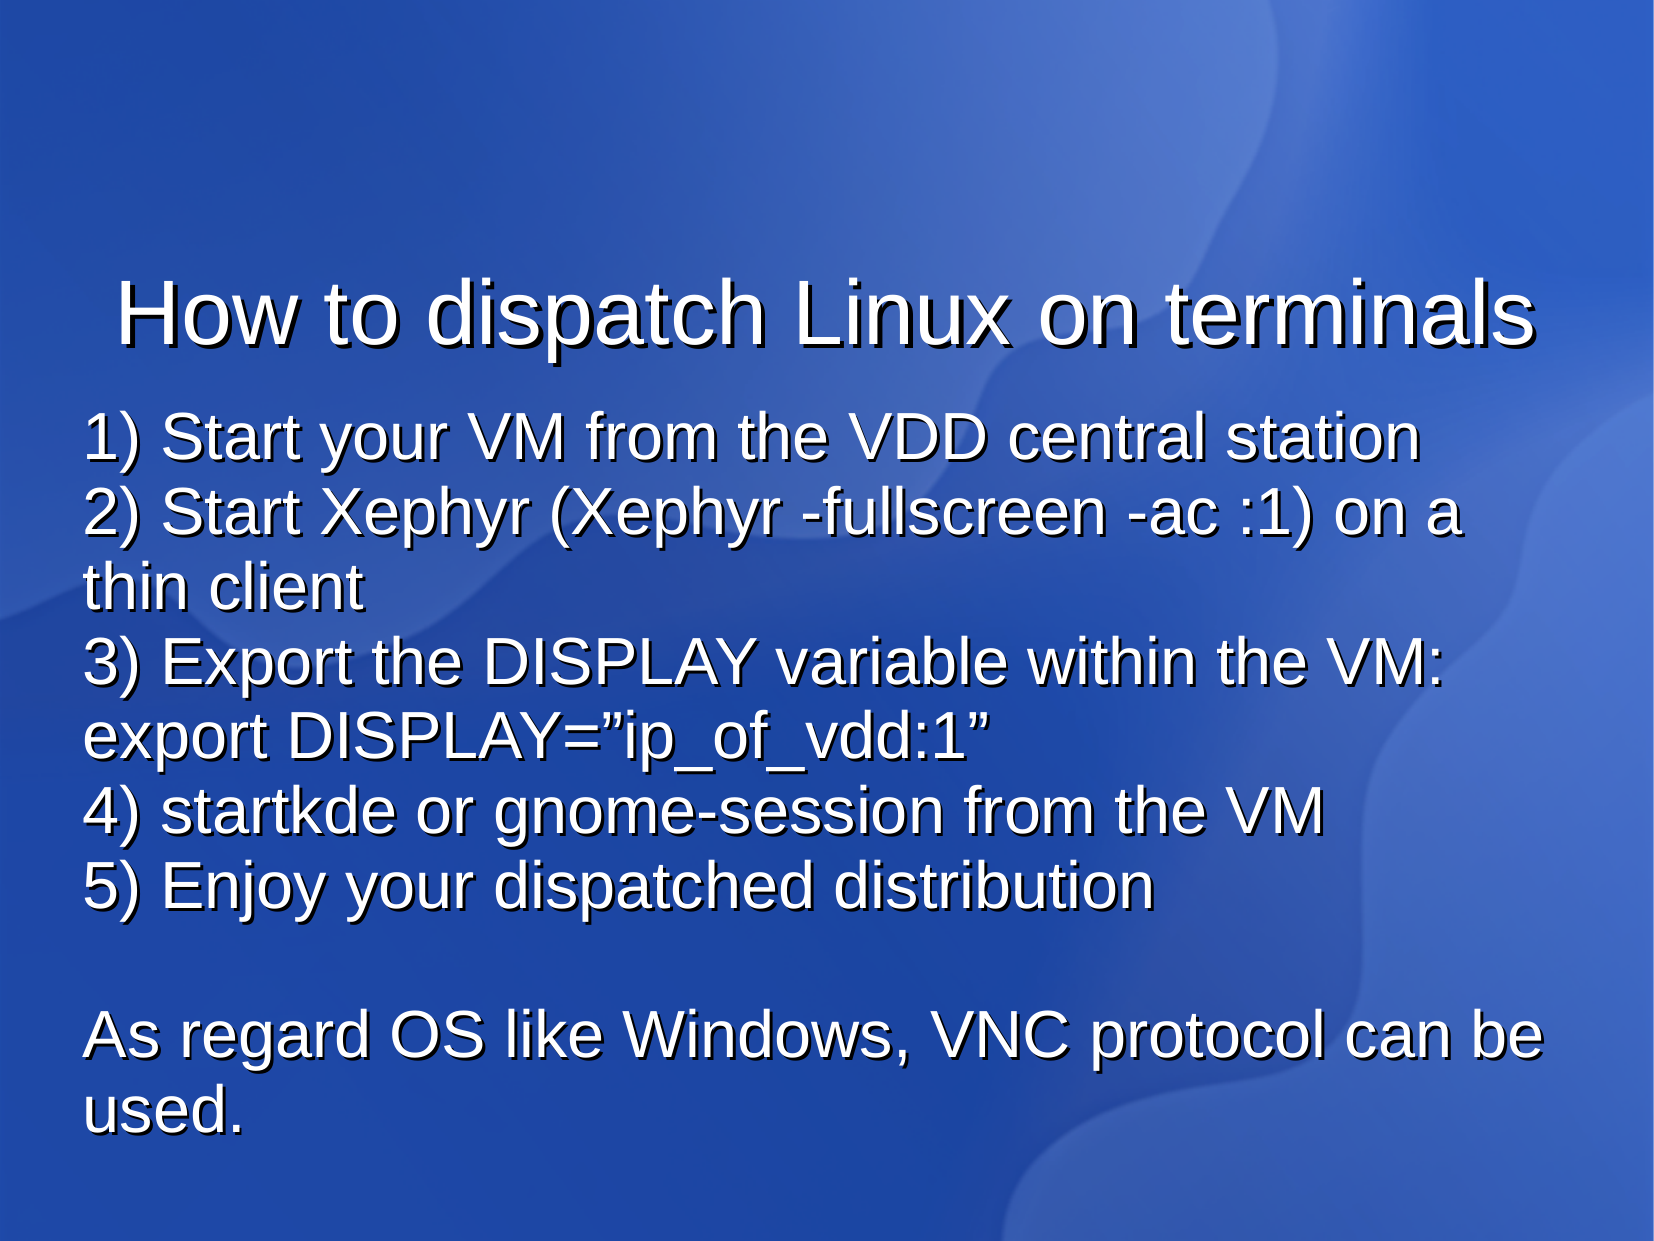

# How to dispatch Linux on terminals
1) Start your VM from the VDD central station
2) Start Xephyr (Xephyr -fullscreen -ac :1) on a thin client
3) Export the DISPLAY variable within the VM:
export DISPLAY=”ip_of_vdd:1”
4) startkde or gnome-session from the VM
5) Enjoy your dispatched distribution
As regard OS like Windows, VNC protocol can be used.